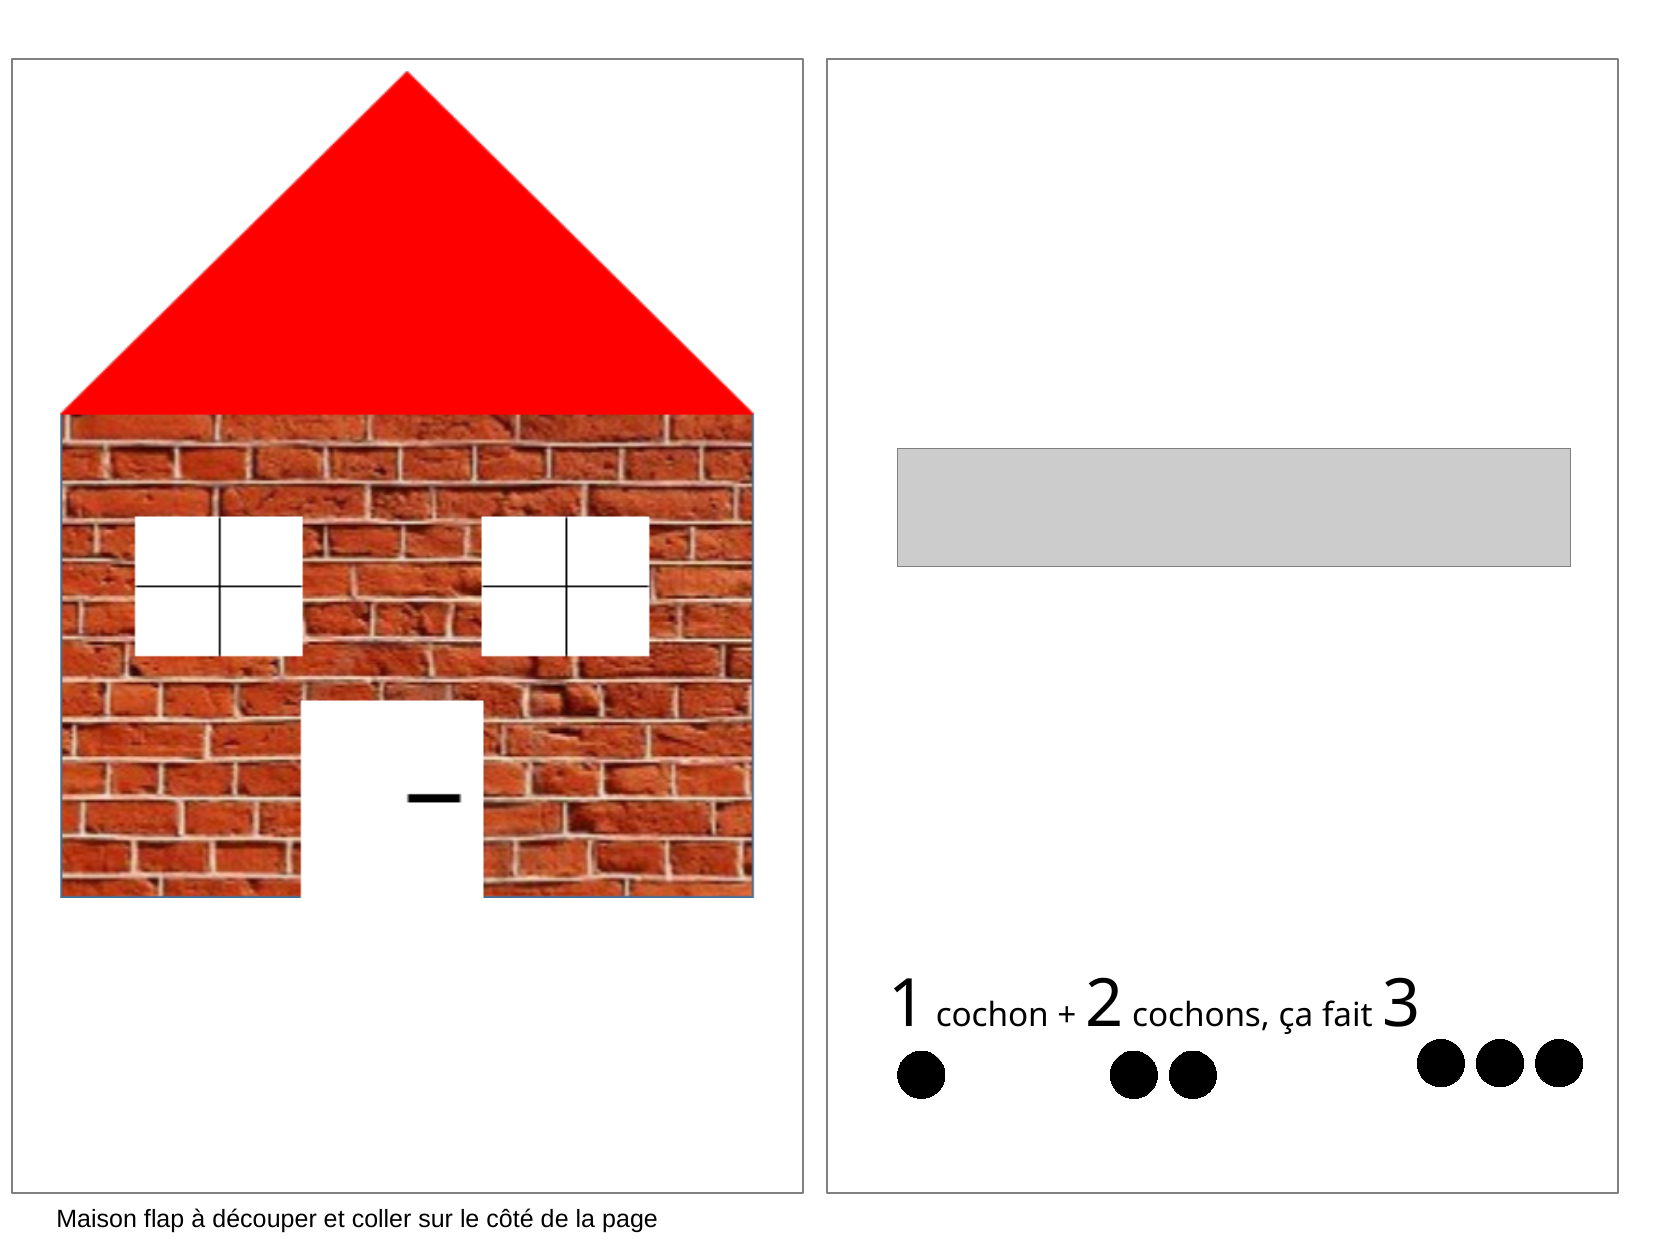

1 cochon + 2 cochons, ça fait 3
Maison flap à découper et coller sur le côté de la page